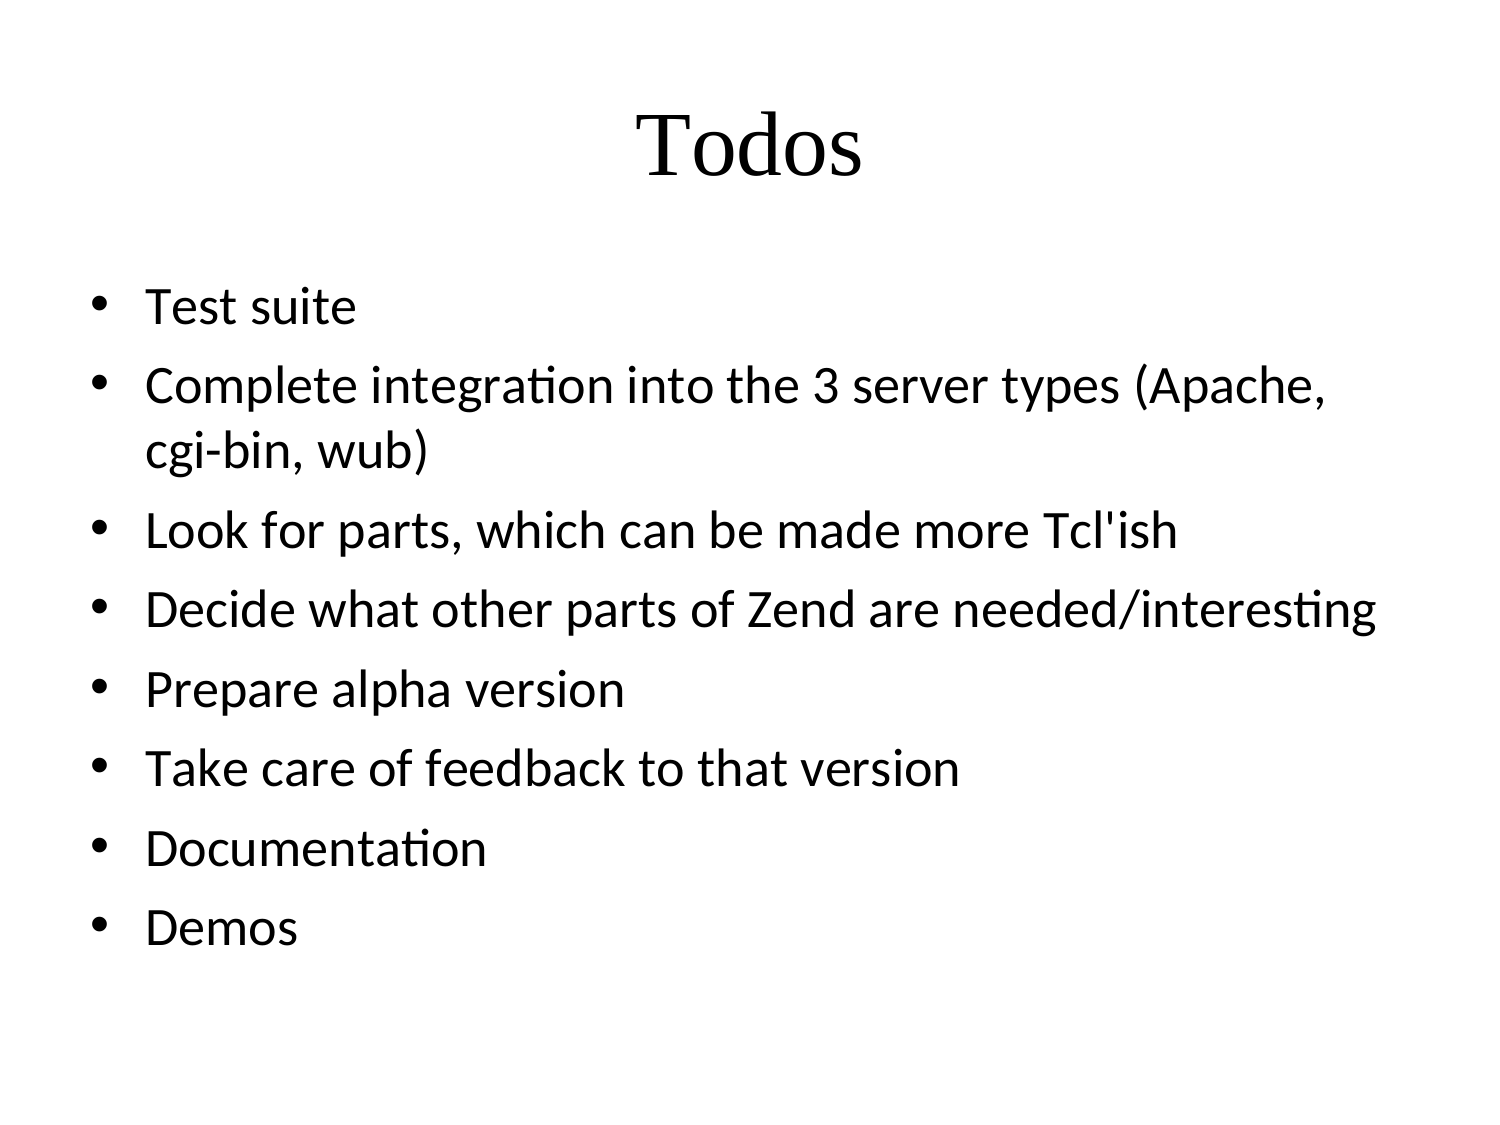

Todos‏
Test suite
Complete integration into the 3 server types (Apache, cgi-bin, wub)
Look for parts, which can be made more Tcl'ish
Decide what other parts of Zend are needed/interesting
Prepare alpha version
Take care of feedback to that version
Documentation
Demos